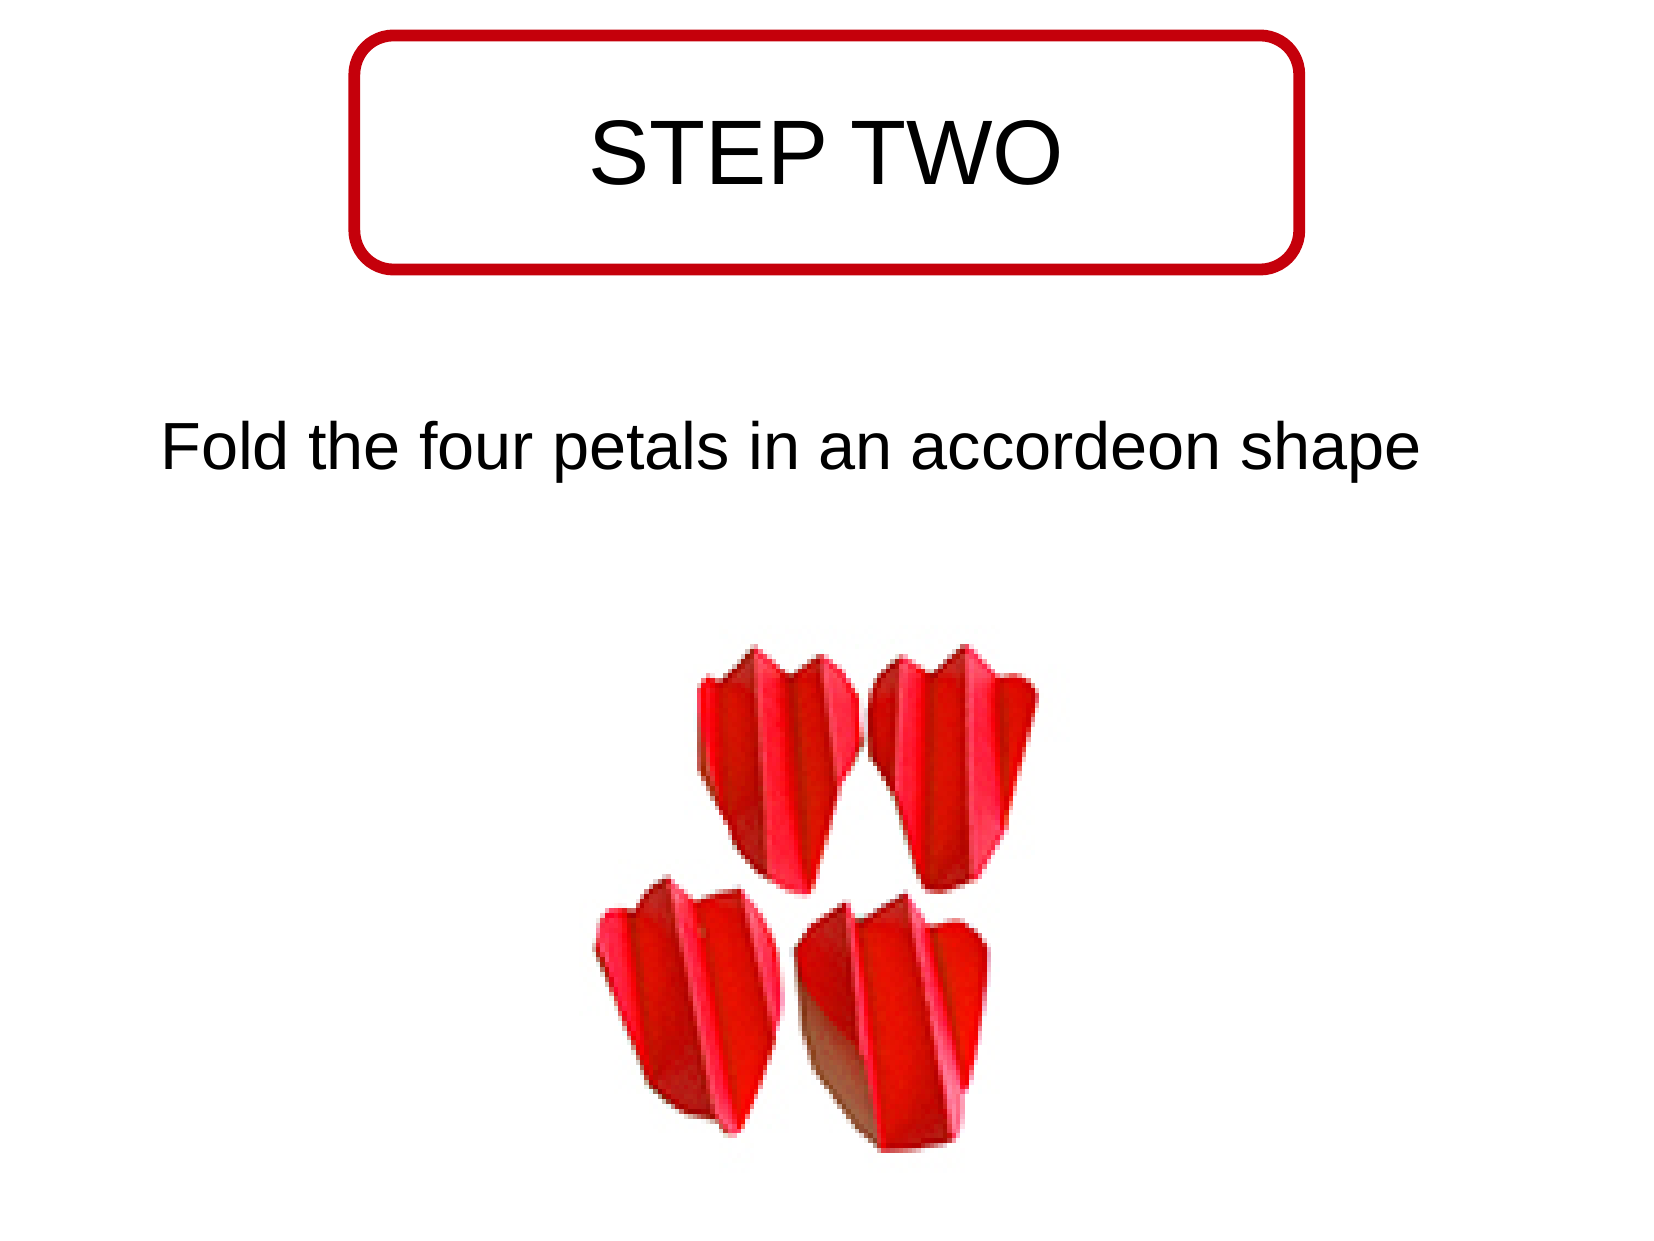

# STEP TWO
Fold the four petals in an accordeon shape